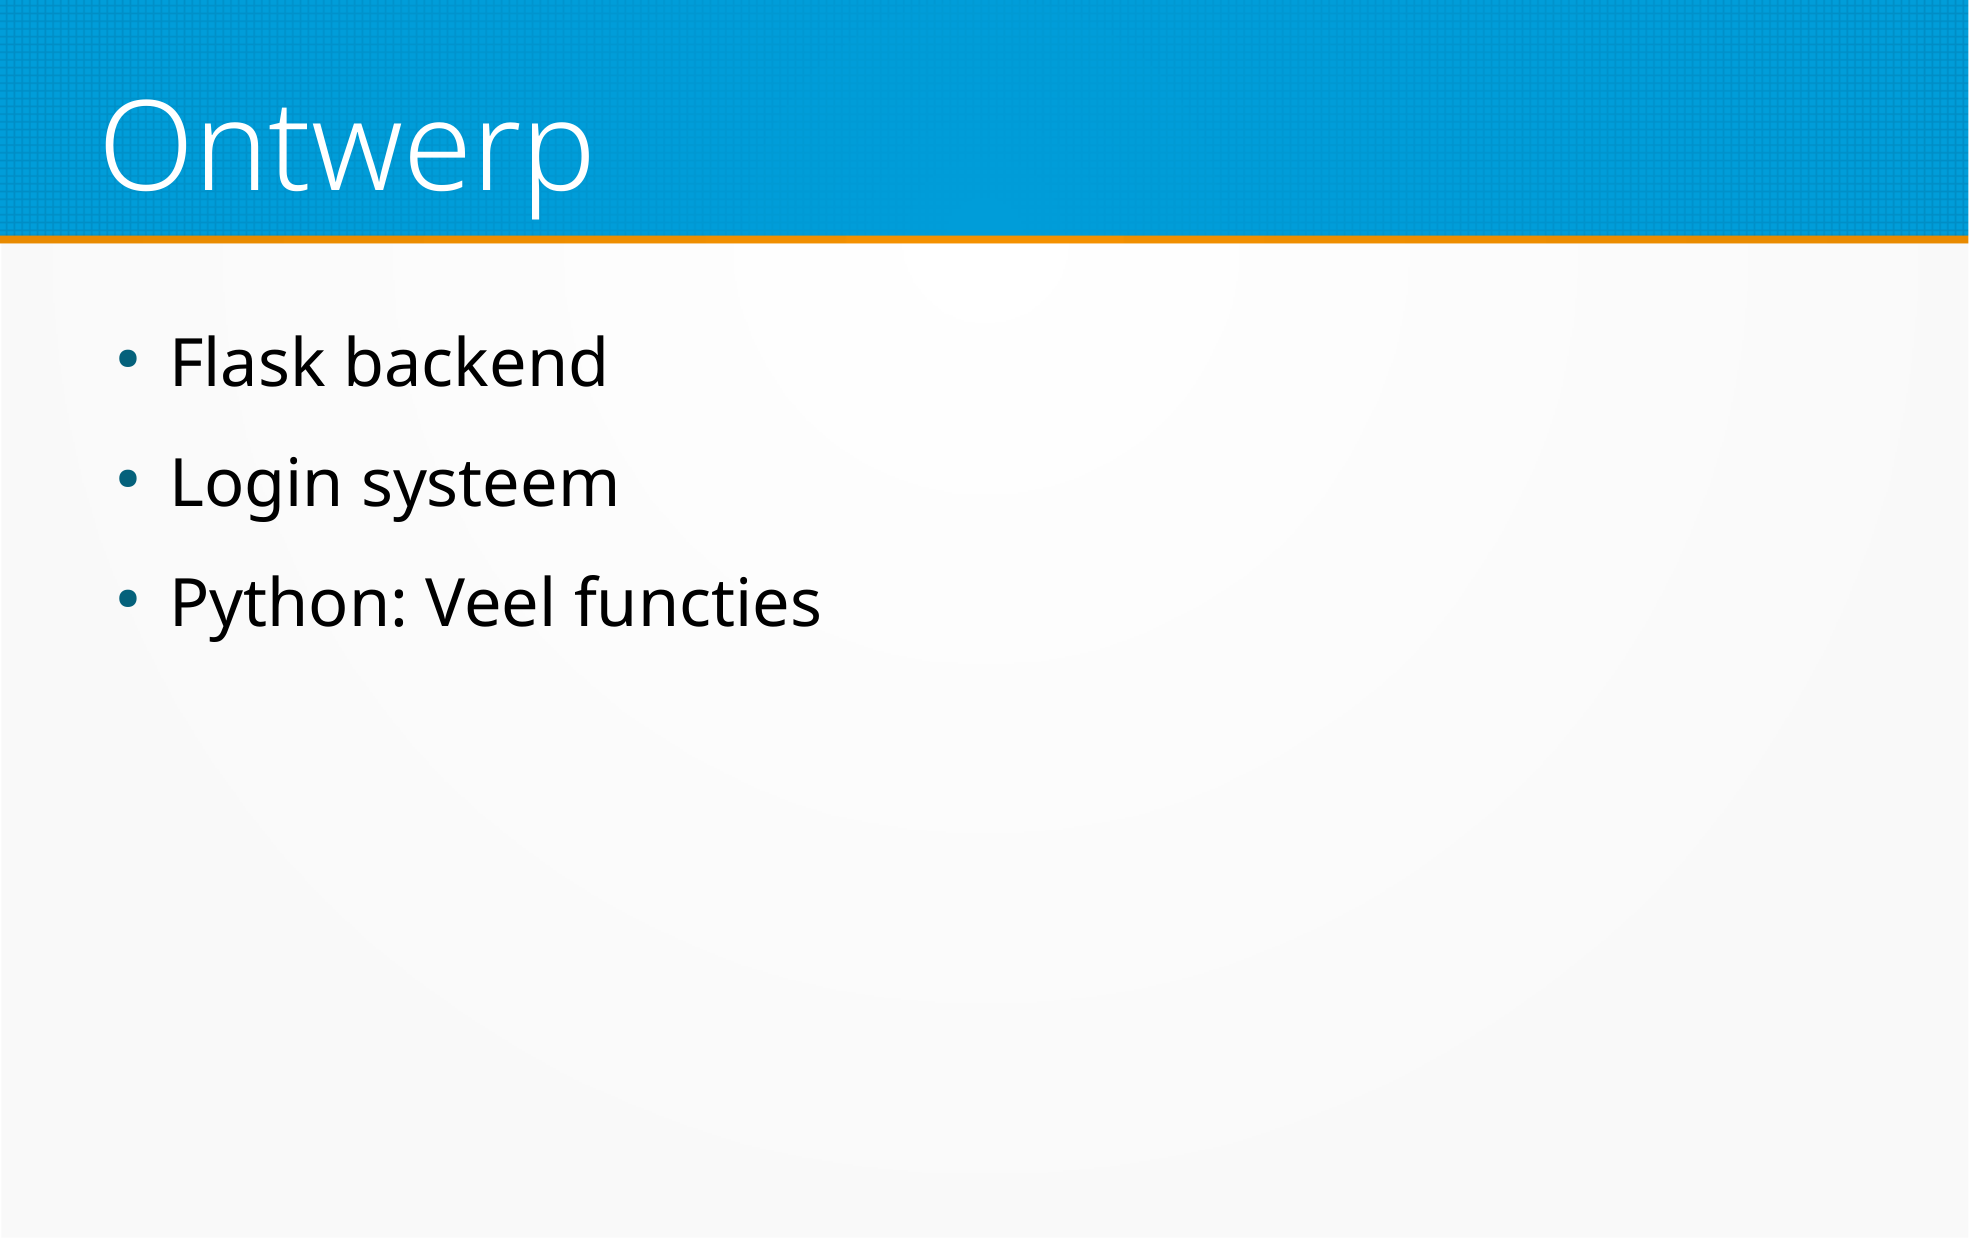

# Ontwerp
Flask backend
Login systeem
Python: Veel functies